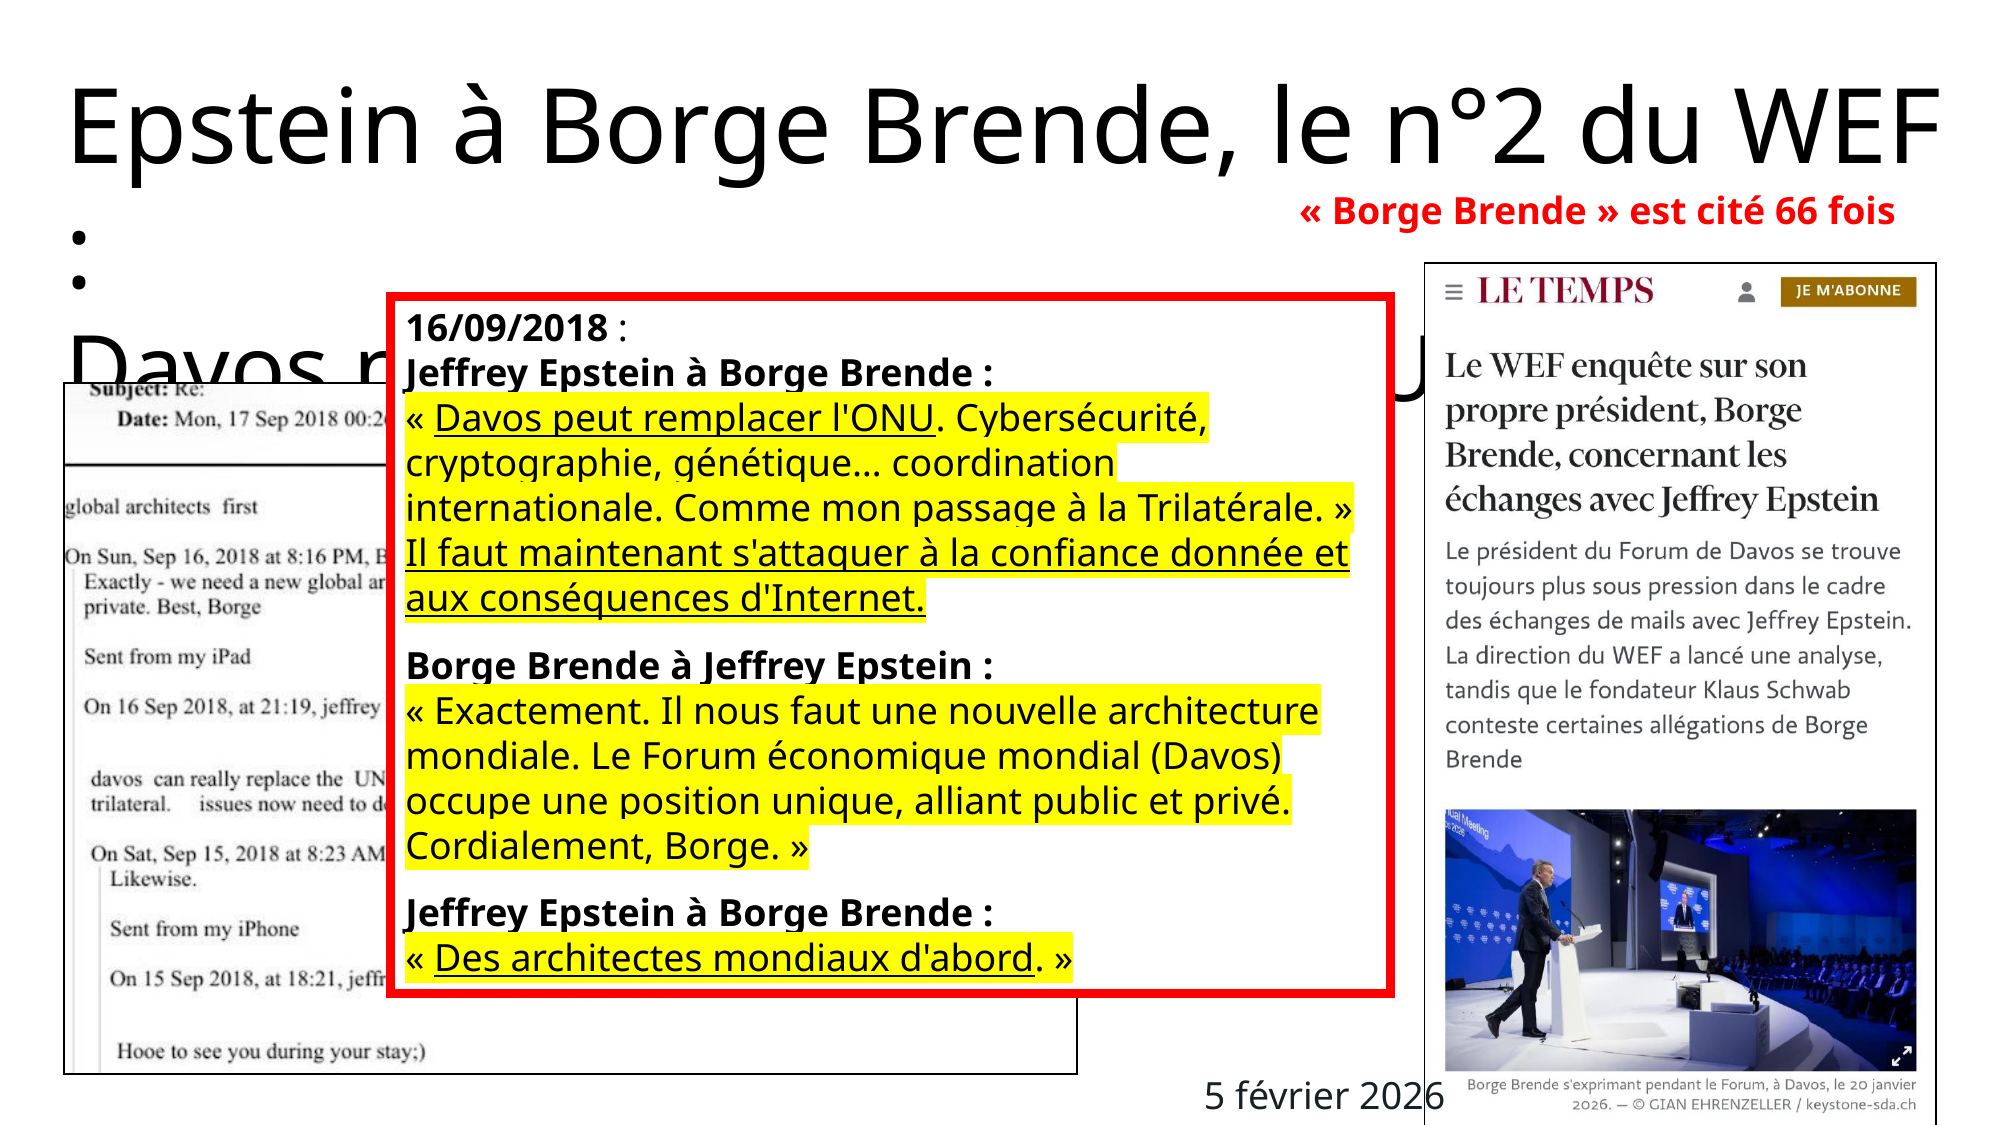

Epstein à Borge Brende, le n°2 du WEF :
Davos pourrait remplacer l’ONU
« Borge Brende » est cité 66 fois
16/09/2018 :
Jeffrey Epstein à Borge Brende :
« Davos peut remplacer l'ONU. Cybersécurité, cryptographie, génétique… coordination internationale. Comme mon passage à la Trilatérale. » Il faut maintenant s'attaquer à la confiance donnée et aux conséquences d'Internet.
Borge Brende à Jeffrey Epstein :
« Exactement. Il nous faut une nouvelle architecture mondiale. Le Forum économique mondial (Davos) occupe une position unique, alliant public et privé. Cordialement, Borge. »
Jeffrey Epstein à Borge Brende :
« Des architectes mondiaux d'abord. »
5 février 2026